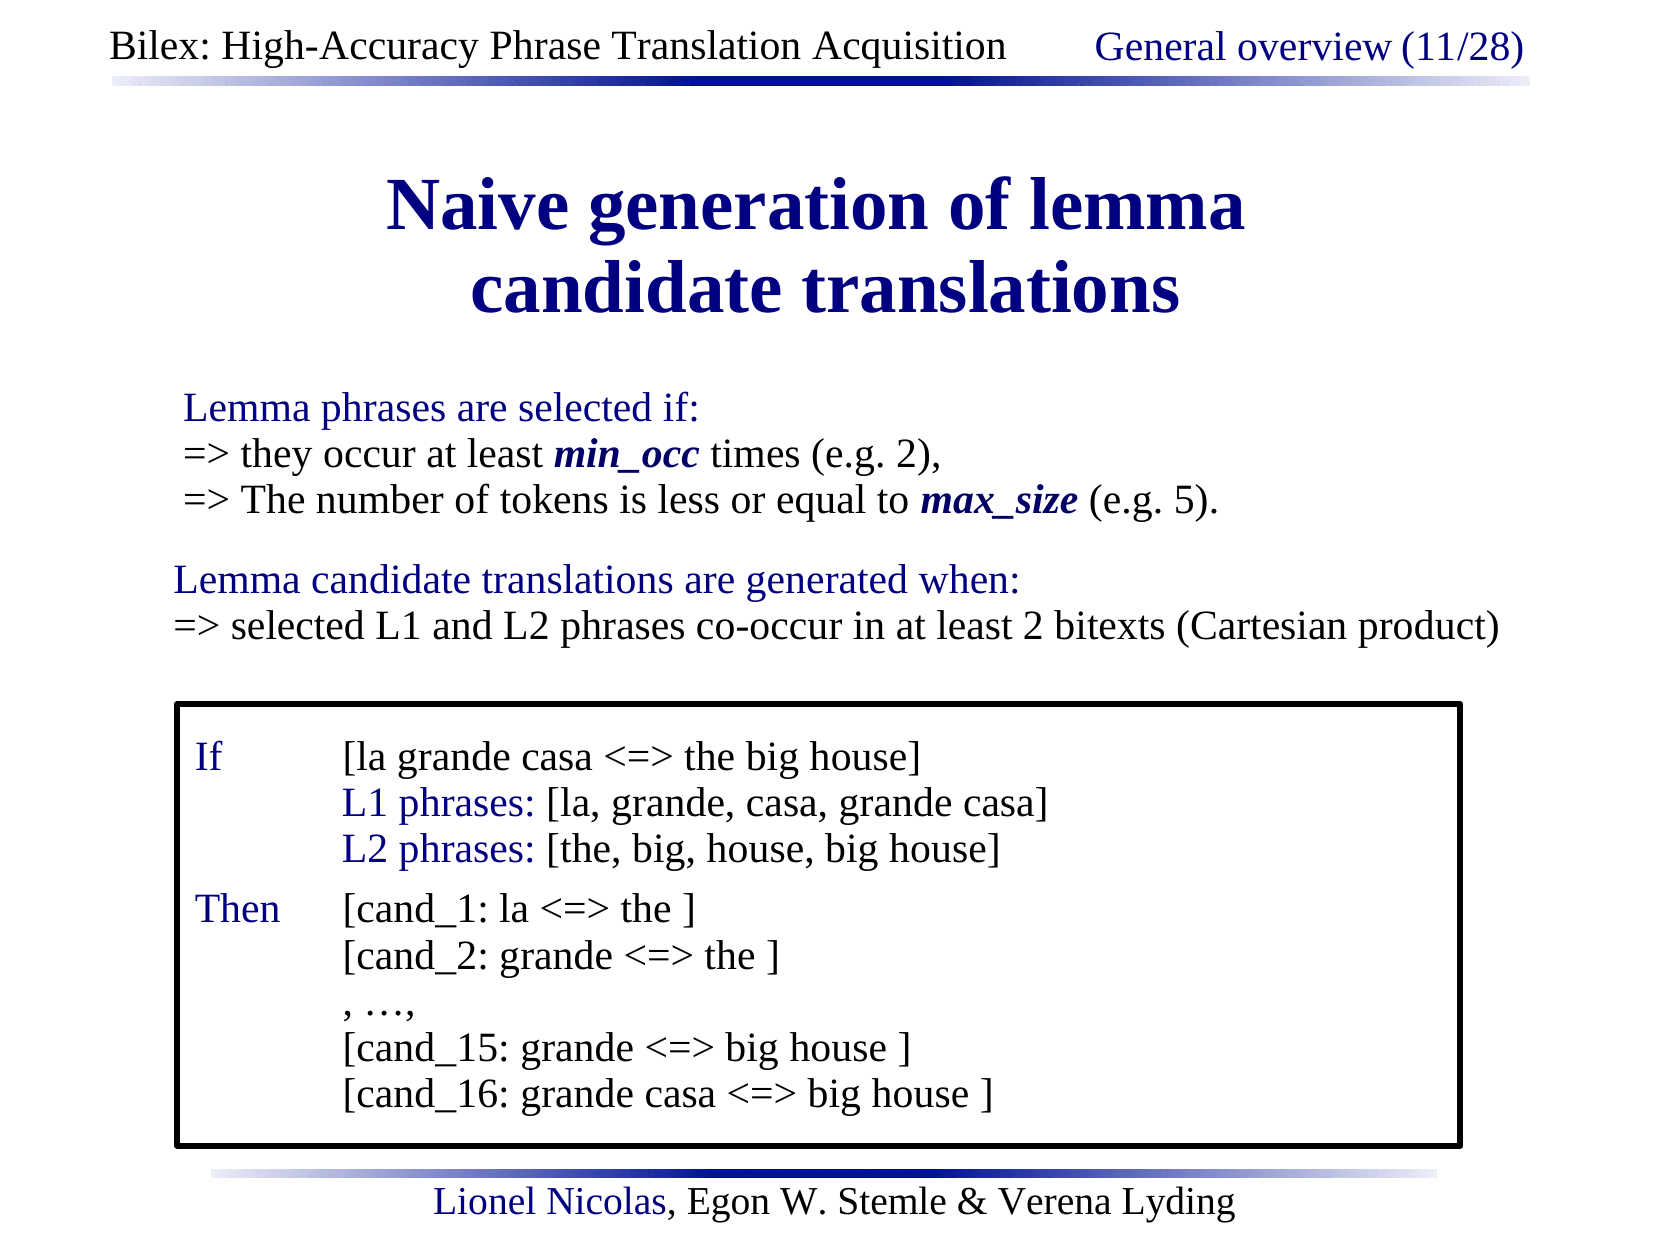

General overview
11
Naive generation of lemma
candidate translations
Lemma phrases are selected if:
=> they occur at least min_occ times (e.g. 2),
=> The number of tokens is less or equal to max_size (e.g. 5).
Lemma candidate translations are generated when:
=> selected L1 and L2 phrases co-occur in at least 2 bitexts (Cartesian product)
If		[la grande casa <=> the big house]
 L1 phrases: [la, grande, casa, grande casa]
 L2 phrases: [the, big, house, big house]
Then	[cand_1: la <=> the ]
		[cand_2: grande <=> the ]
		, …,
		[cand_15: grande <=> big house ]
		[cand_16: grande casa <=> big house ]